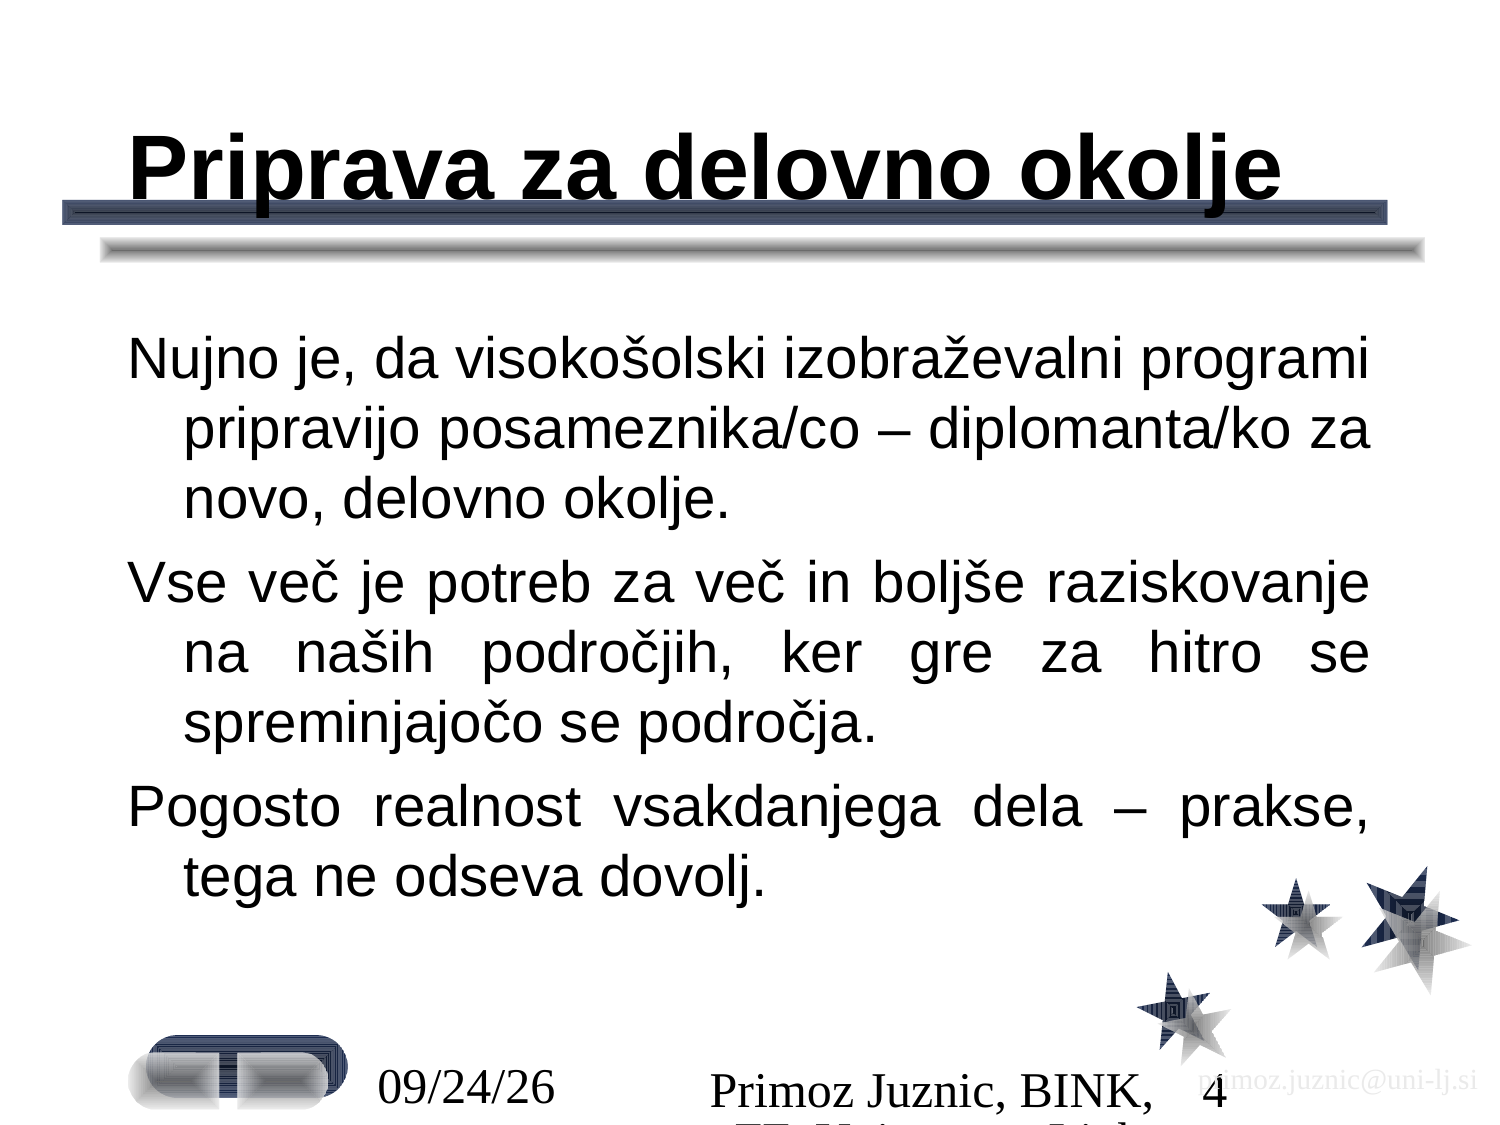

# Priprava za delovno okolje
Nujno je, da visokošolski izobraževalni programi pripravijo posameznika/co – diplomanta/ko za novo, delovno okolje.
Vse več je potreb za več in boljše raziskovanje na naših področjih, ker gre za hitro se spreminjajočo se področja.
Pogosto realnost vsakdanjega dela – prakse, tega ne odseva dovolj.
Primoz Juznic, BINK, FF, Univerza v Ljubljani
4